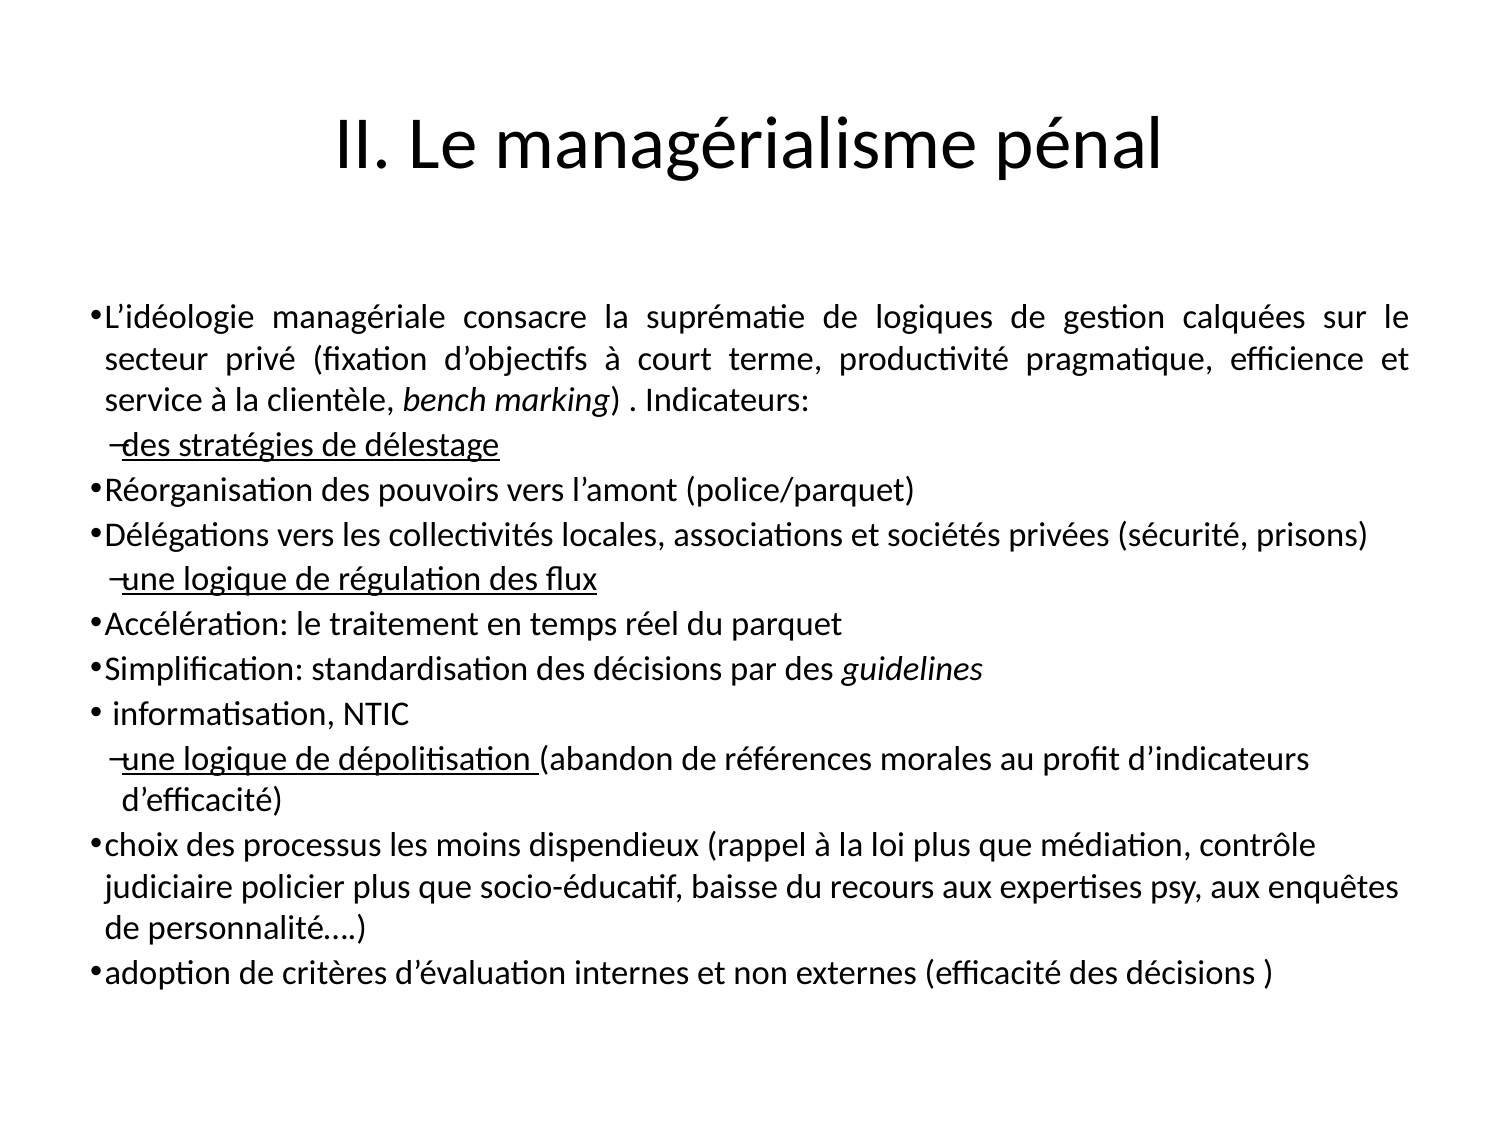

# II. Le managérialisme pénal
L’idéologie managériale consacre la suprématie de logiques de gestion calquées sur le secteur privé (fixation d’objectifs à court terme, productivité pragmatique, efficience et service à la clientèle, bench marking) . Indicateurs:
des stratégies de délestage
Réorganisation des pouvoirs vers l’amont (police/parquet)
Délégations vers les collectivités locales, associations et sociétés privées (sécurité, prisons)
une logique de régulation des flux
Accélération: le traitement en temps réel du parquet
Simplification: standardisation des décisions par des guidelines
 informatisation, NTIC
une logique de dépolitisation (abandon de références morales au profit d’indicateurs d’efficacité)
choix des processus les moins dispendieux (rappel à la loi plus que médiation, contrôle judiciaire policier plus que socio-éducatif, baisse du recours aux expertises psy, aux enquêtes de personnalité….)
adoption de critères d’évaluation internes et non externes (efficacité des décisions )